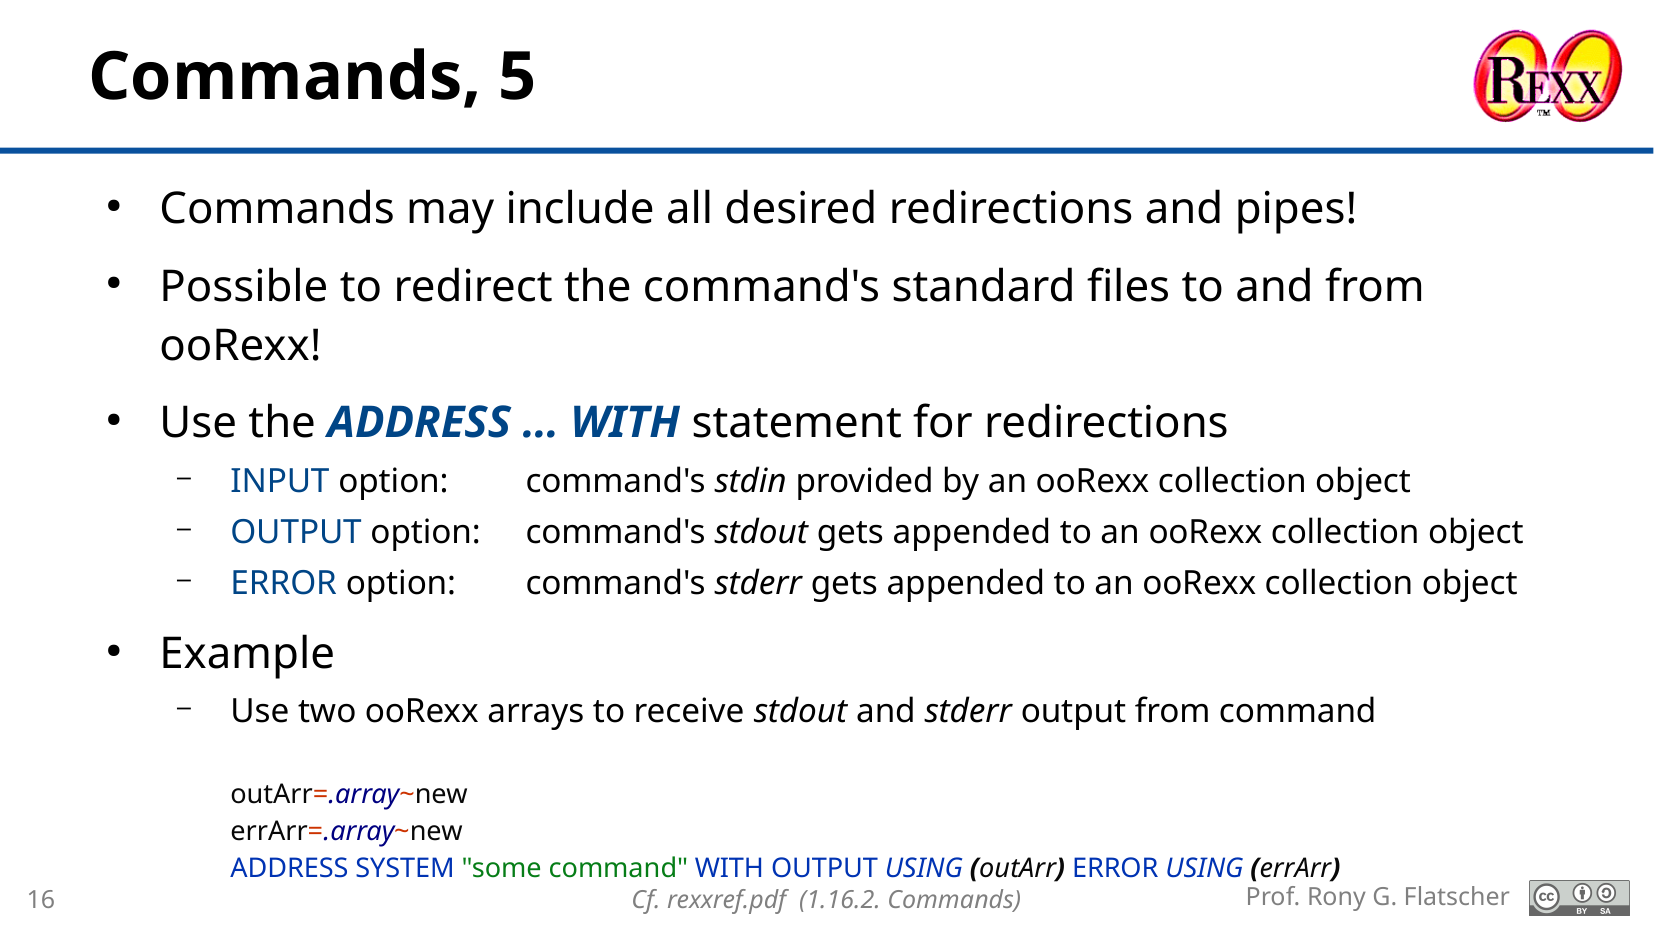

# Commands, 5
Commands may include all desired redirections and pipes!
Possible to redirect the command's standard files to and from ooRexx!
Use the ADDRESS … WITH statement for redirections
INPUT option: 	command's stdin provided by an ooRexx collection object
OUTPUT option:	command's stdout gets appended to an ooRexx collection object
ERROR option:	command's stderr gets appended to an ooRexx collection object
Example
Use two ooRexx arrays to receive stdout and stderr output from command
outArr=.array~new
errArr=.array~new
ADDRESS SYSTEM "some command" WITH OUTPUT USING (outArr) ERROR USING (errArr)
Cf. rexxref.pdf (1.16.2. Commands)